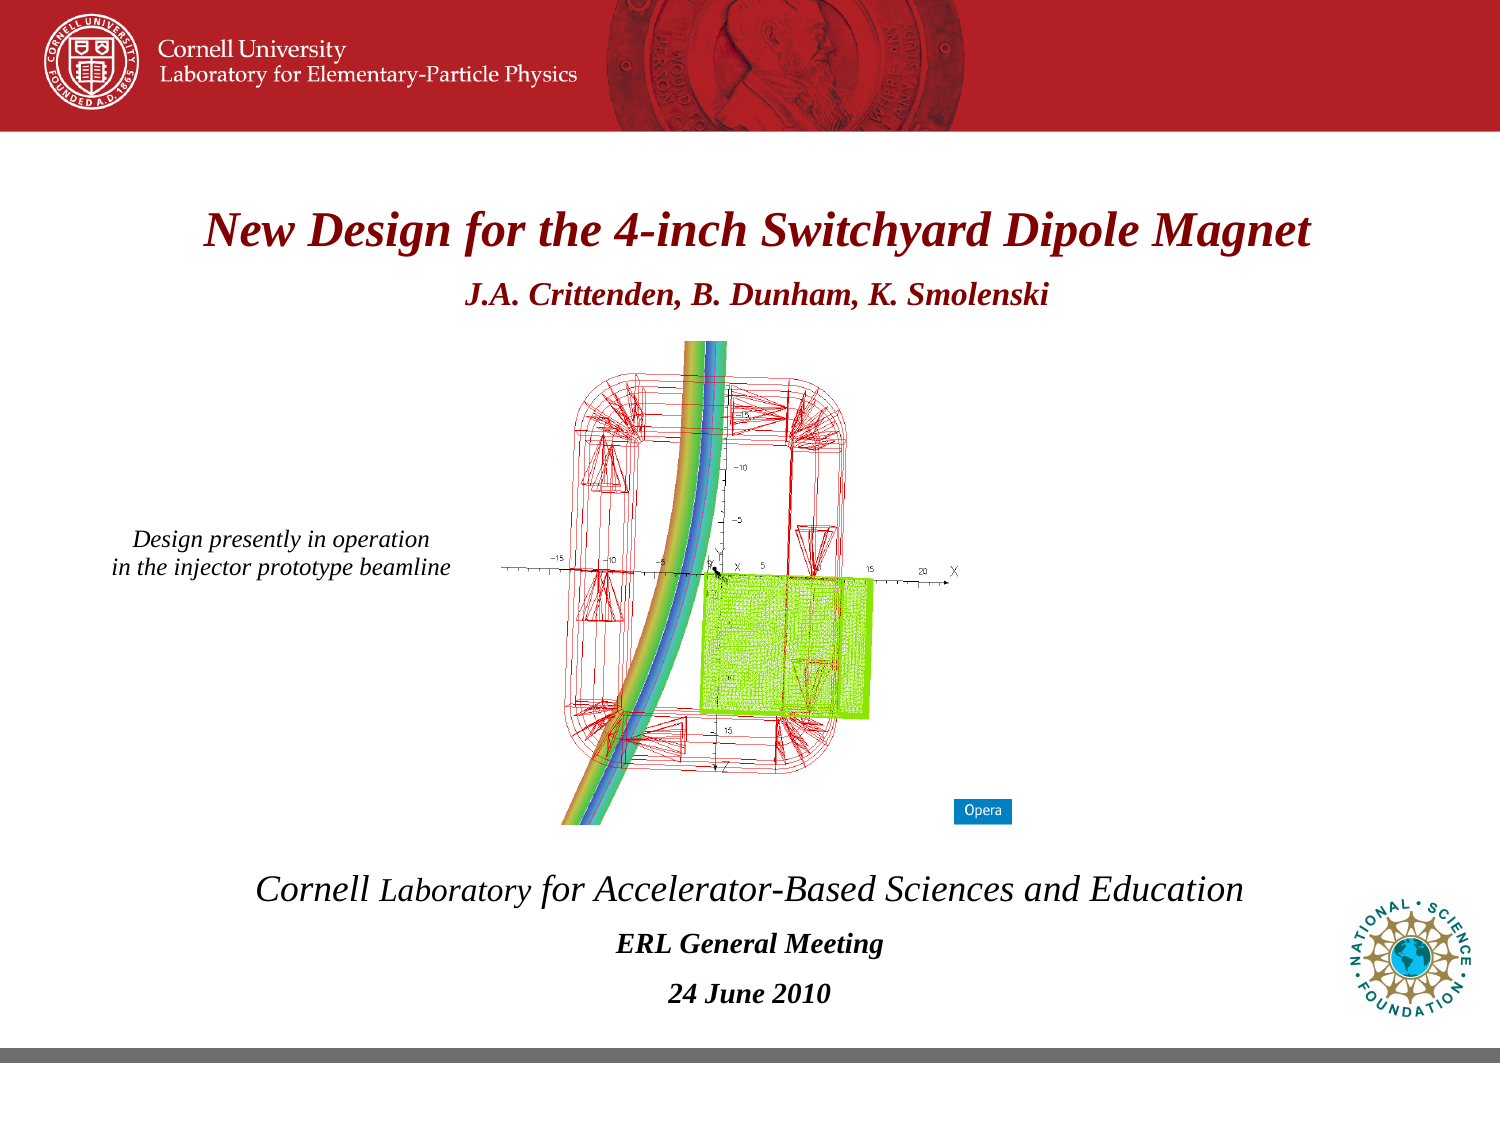

# New Design for the 4-inch Switchyard Dipole Magnet J.A. Crittenden, B. Dunham, K. Smolenski
Design presently in operation
in the injector prototype beamline
Cornell Laboratory for Accelerator-Based Sciences and Education
ERL General Meeting
24 June 2010